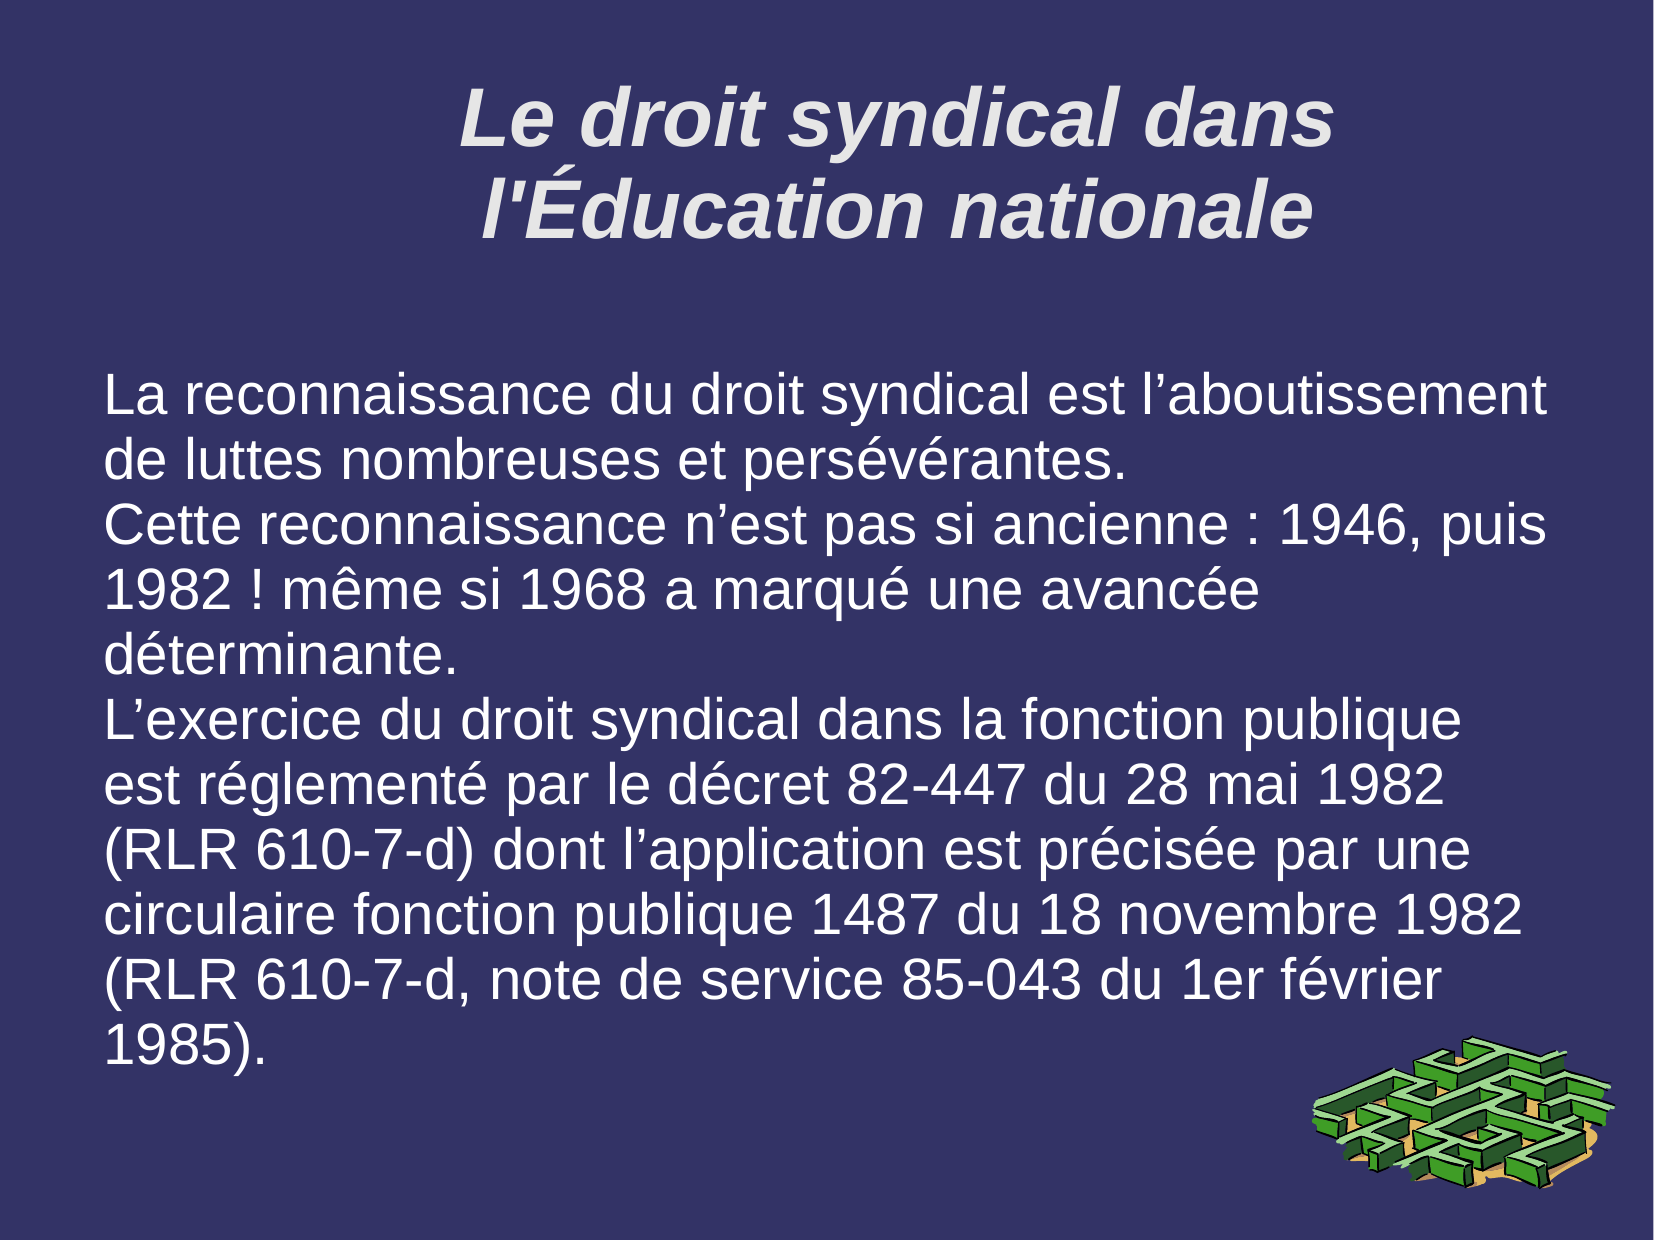

# Le droit syndical dans l'Éducation nationale
La reconnaissance du droit syndical est l’aboutissement de luttes nombreuses et persévérantes.
Cette reconnaissance n’est pas si ancienne : 1946, puis 1982 ! même si 1968 a marqué une avancée déterminante.
L’exercice du droit syndical dans la fonction publique est réglementé par le décret 82-447 du 28 mai 1982 (RLR 610-7-d) dont l’application est précisée par une circulaire fonction publique 1487 du 18 novembre 1982 (RLR 610-7-d, note de service 85-043 du 1er février 1985).